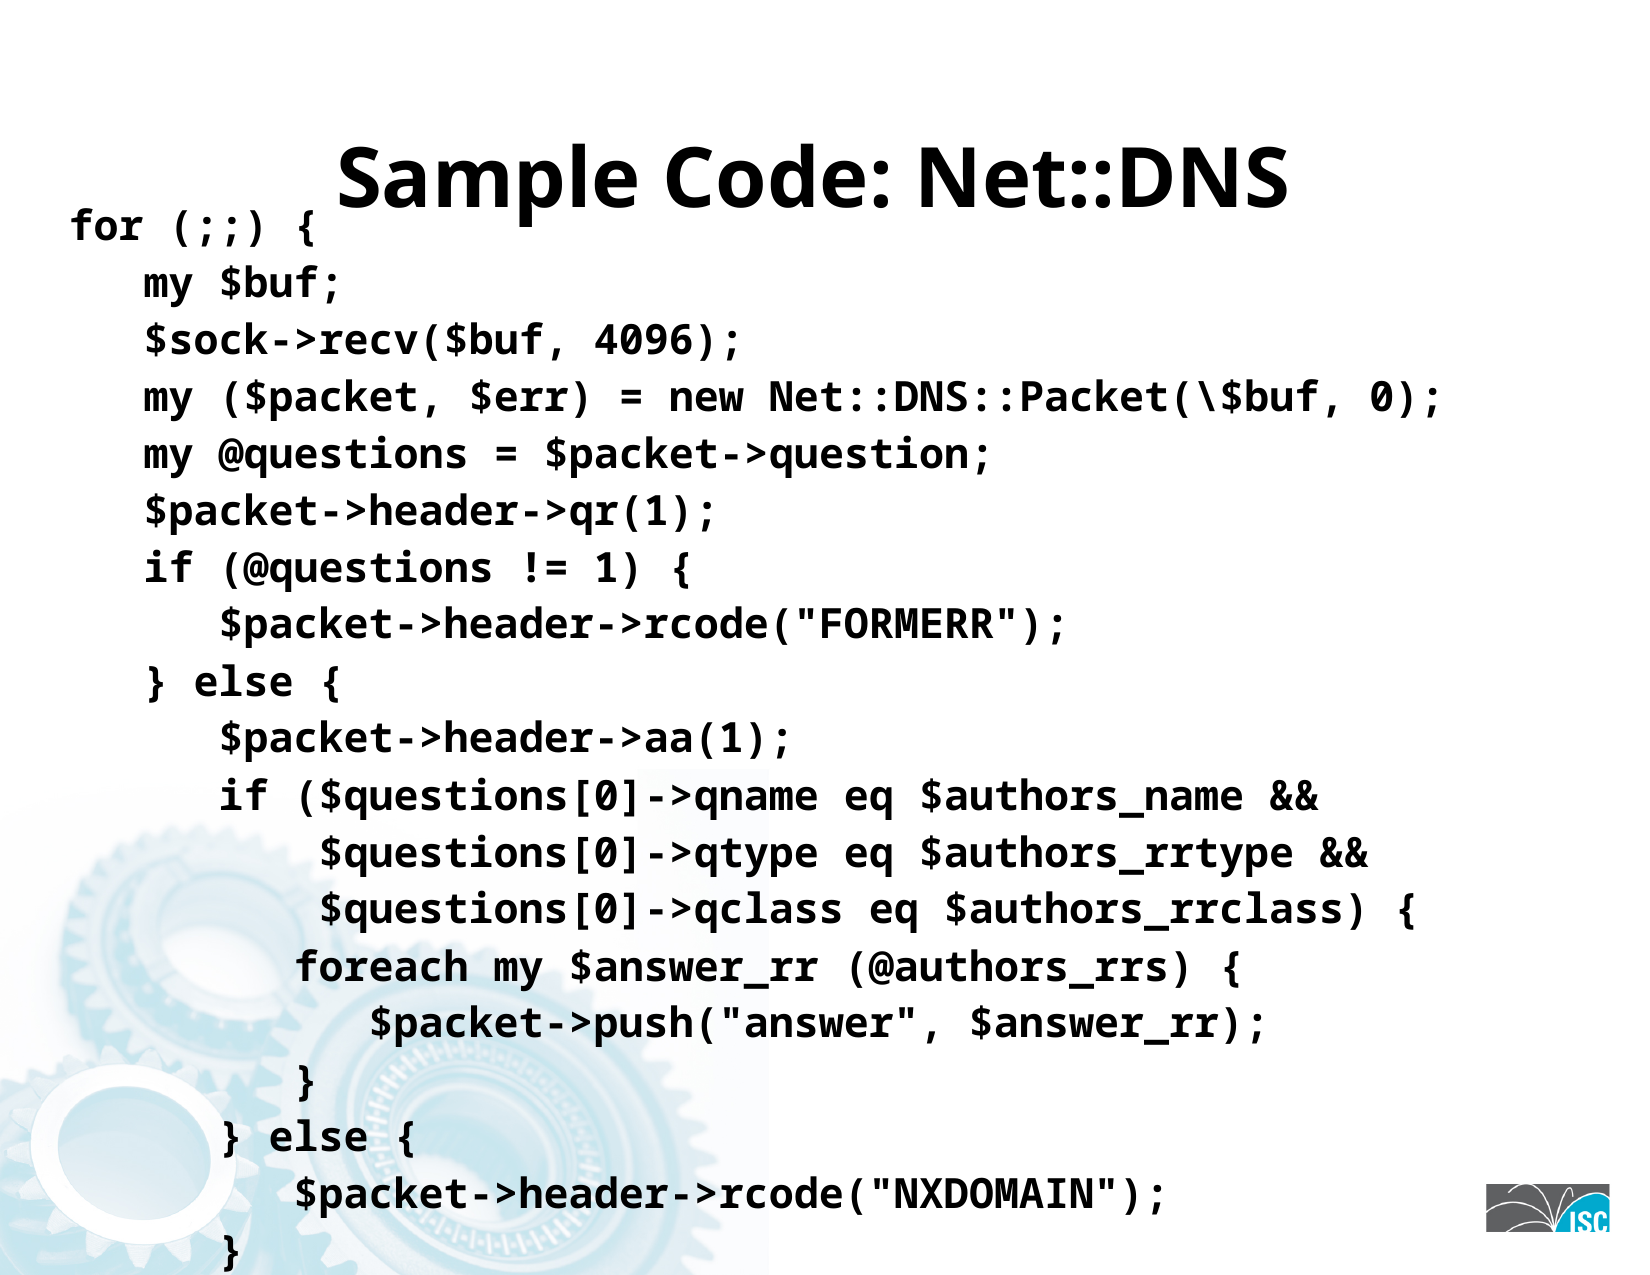

# Sample Code: Net::DNS
for (;;) {
 my $buf;
	$sock->recv($buf, 4096);
	my ($packet, $err) = new Net::DNS::Packet(\$buf, 0);
	my @questions = $packet->question;
	$packet->header->qr(1);
	if (@questions != 1) {
		$packet->header->rcode("FORMERR");
	} else {
		$packet->header->aa(1);
		if ($questions[0]->qname eq $authors_name &&
		 $questions[0]->qtype eq $authors_rrtype &&
		 $questions[0]->qclass eq $authors_rrclass) {
			foreach my $answer_rr (@authors_rrs) {
				$packet->push("answer", $answer_rr);
			}
		} else {
			$packet->header->rcode("NXDOMAIN");
		}
	}
	$sock->send($packet->data);
}